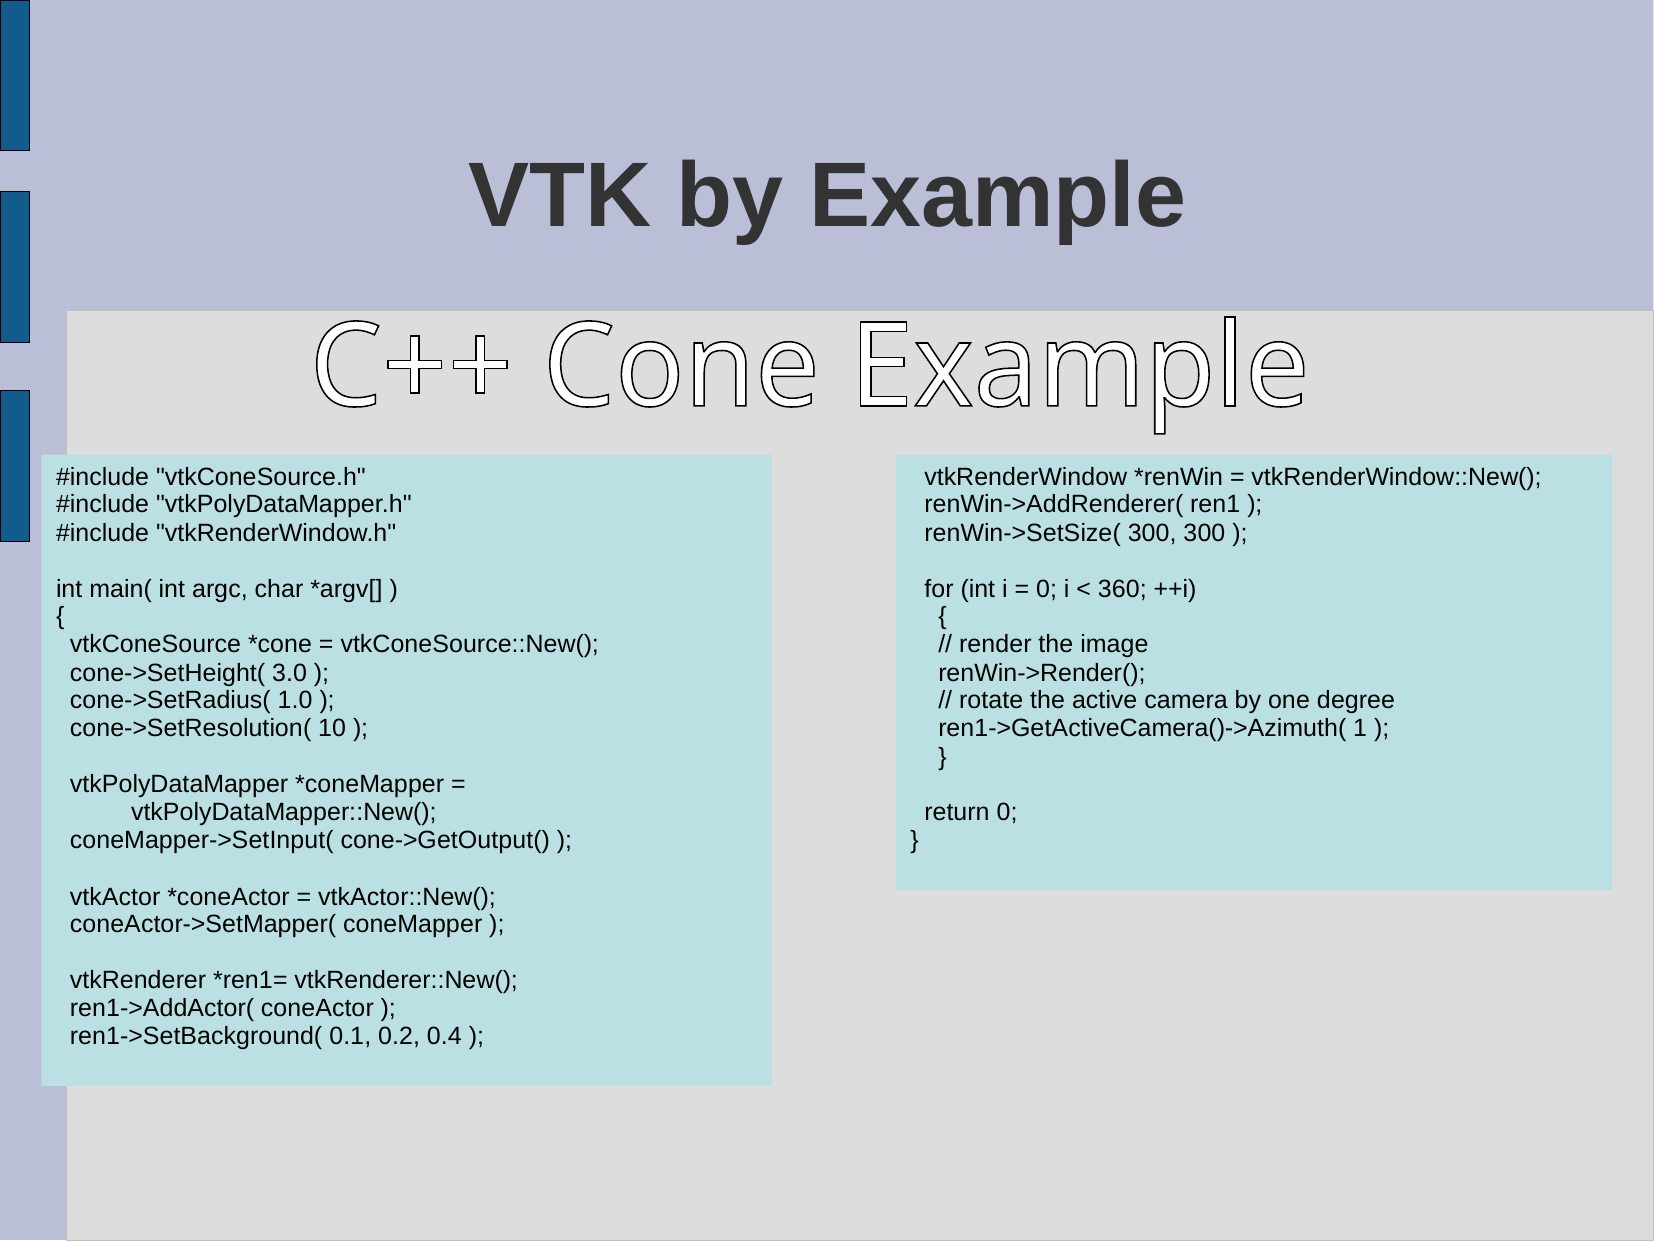

# VTK by Example
C++ Cone Example
#include "vtkConeSource.h"
#include "vtkPolyDataMapper.h"
#include "vtkRenderWindow.h"
int main( int argc, char *argv[] )
{
 vtkConeSource *cone = vtkConeSource::New();
 cone->SetHeight( 3.0 );
 cone->SetRadius( 1.0 );
 cone->SetResolution( 10 );
 vtkPolyDataMapper *coneMapper =
	vtkPolyDataMapper::New();
 coneMapper->SetInput( cone->GetOutput() );
 vtkActor *coneActor = vtkActor::New();
 coneActor->SetMapper( coneMapper );
 vtkRenderer *ren1= vtkRenderer::New();
 ren1->AddActor( coneActor );
 ren1->SetBackground( 0.1, 0.2, 0.4 );
 vtkRenderWindow *renWin = vtkRenderWindow::New();
 renWin->AddRenderer( ren1 );
 renWin->SetSize( 300, 300 );
 for (int i = 0; i < 360; ++i)
 {
 // render the image
 renWin->Render();
 // rotate the active camera by one degree
 ren1->GetActiveCamera()->Azimuth( 1 );
 }
 return 0;
}